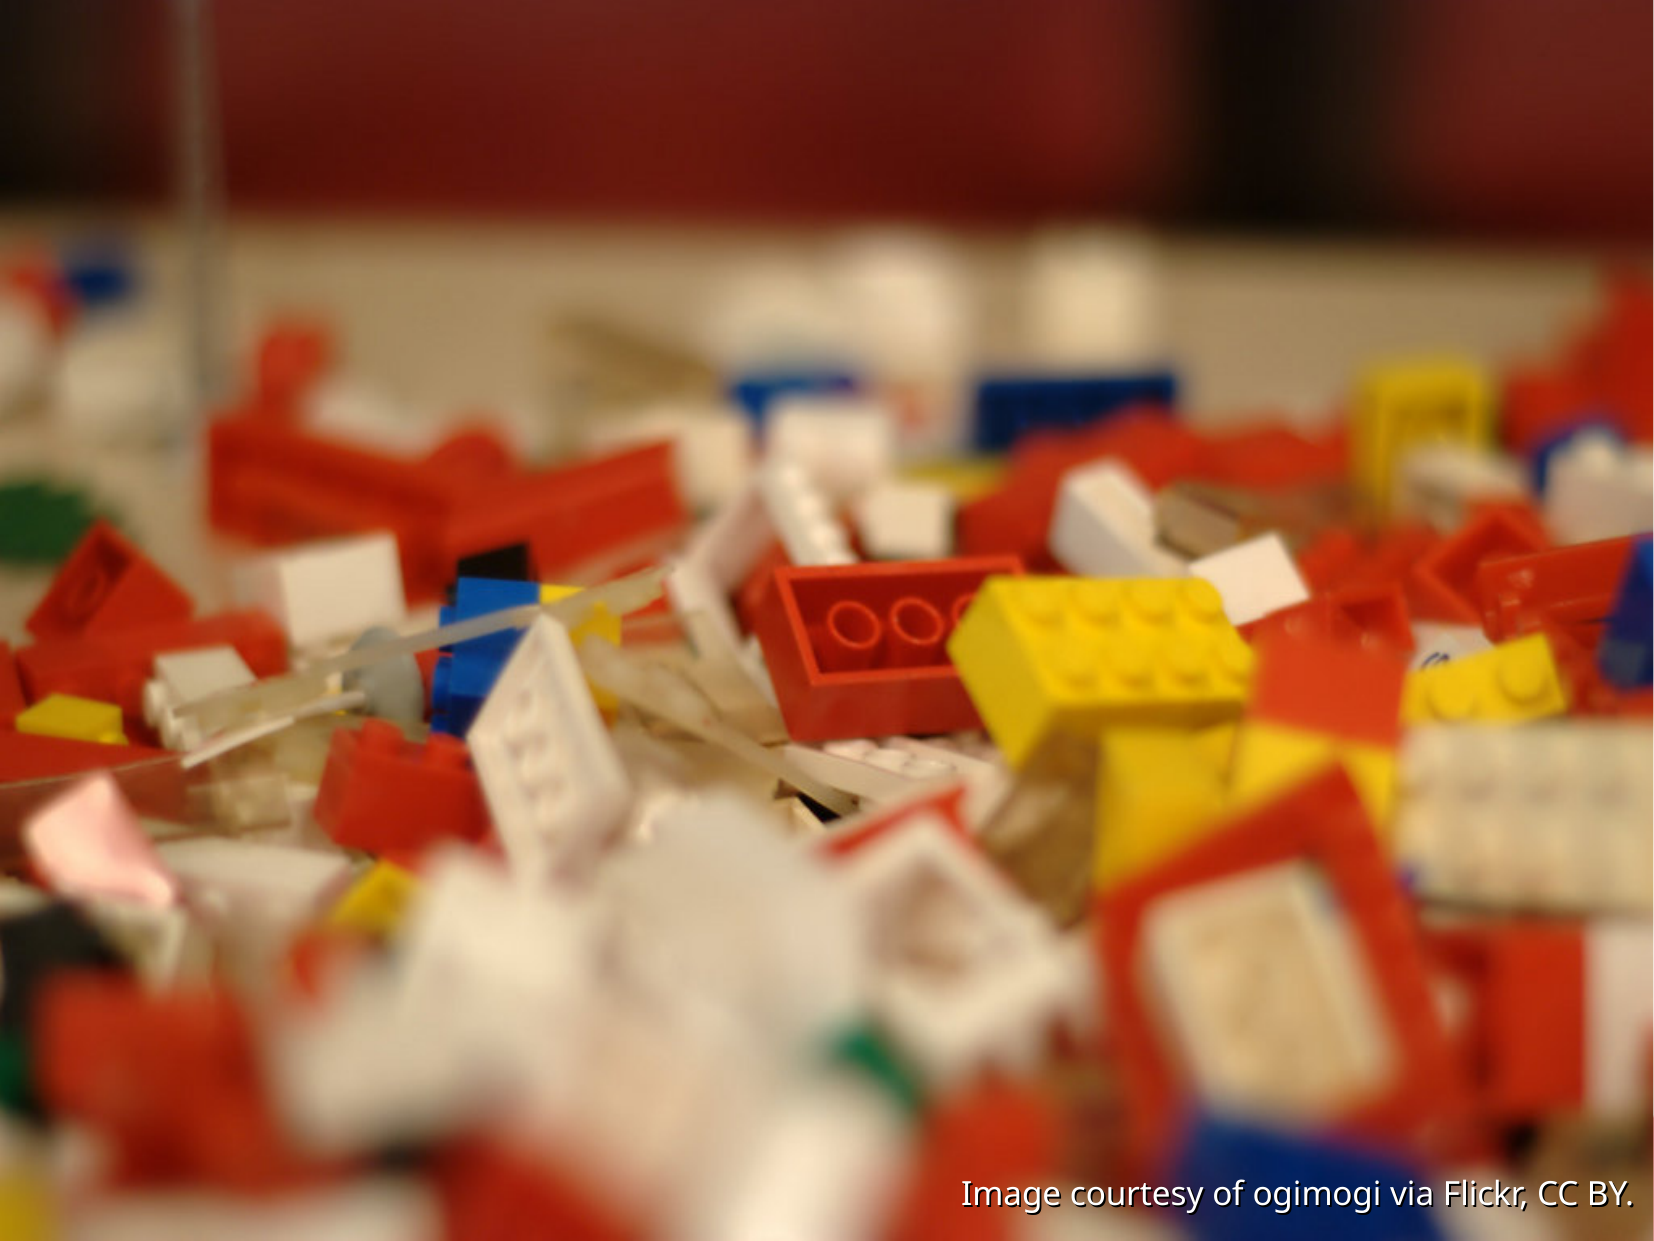

Image courtesy of ogimogi via Flickr, CC BY.